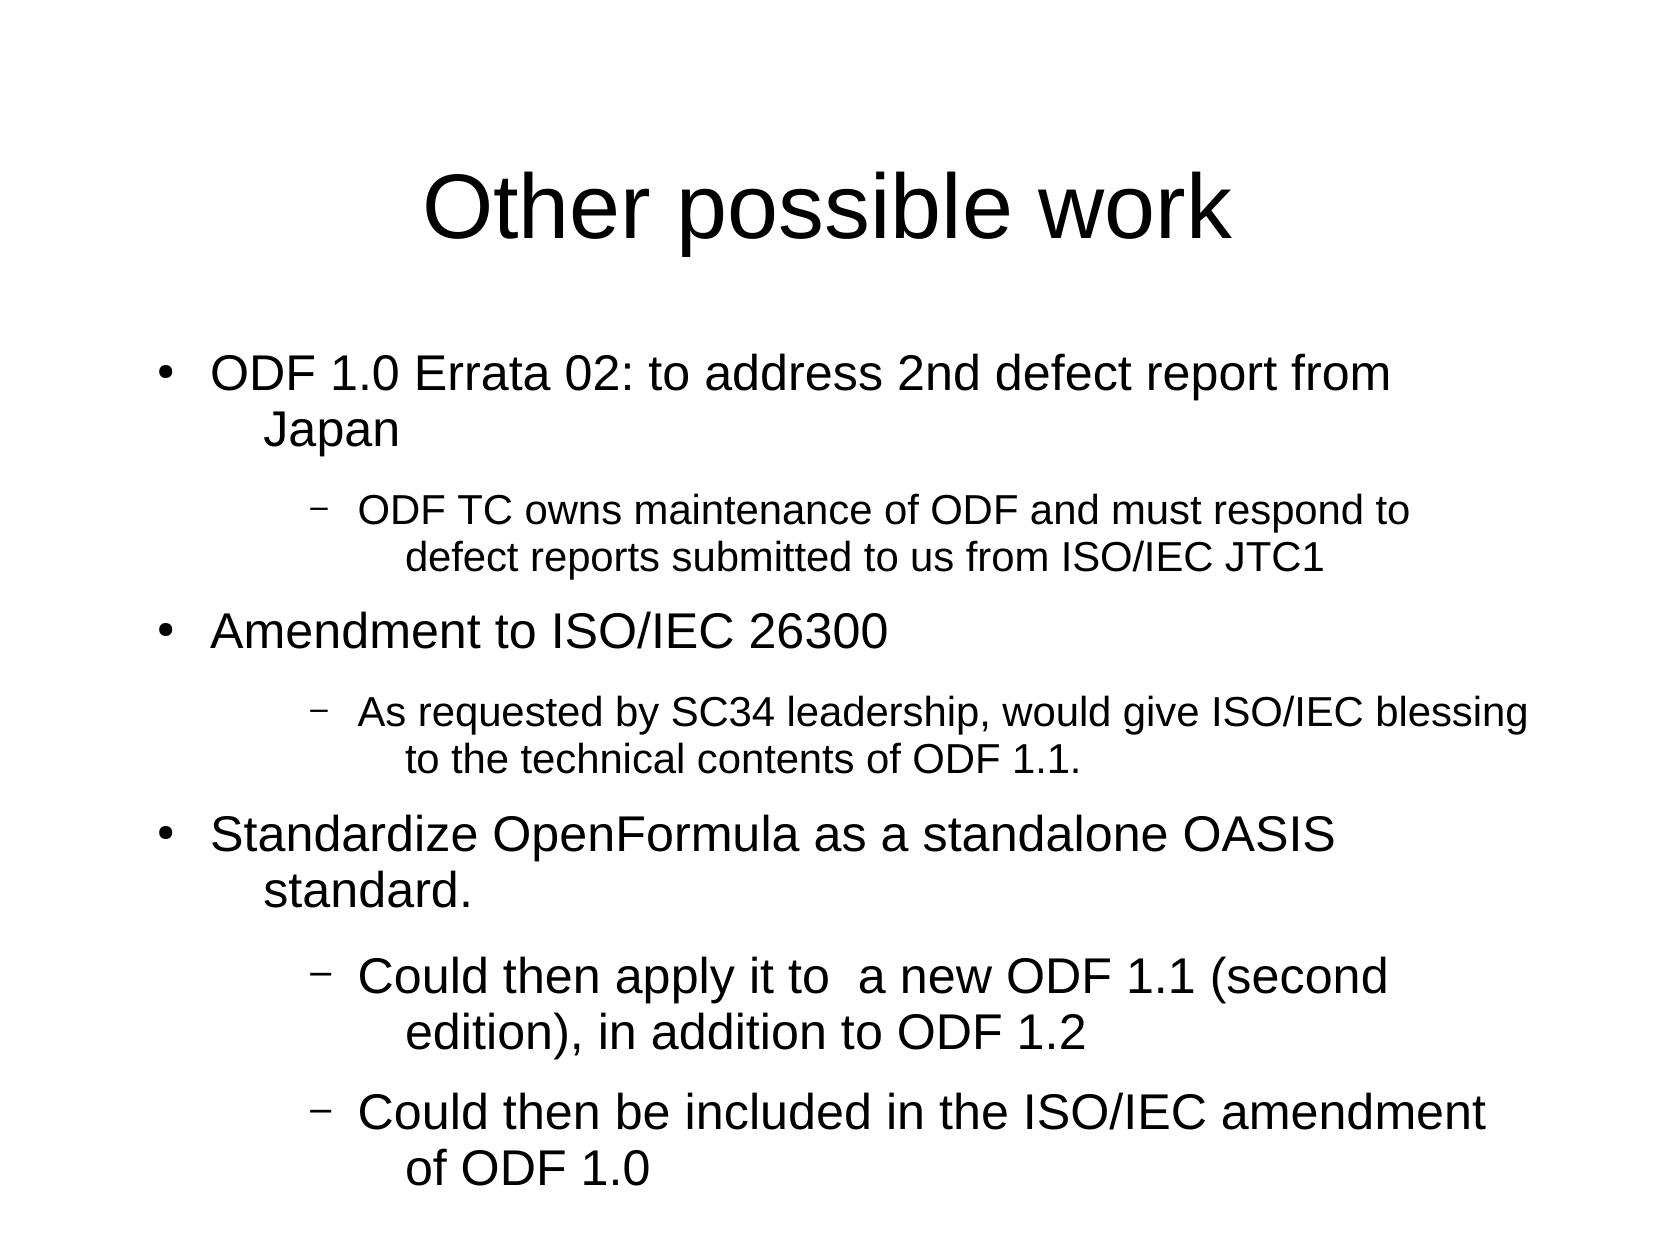

# Other possible work
ODF 1.0 Errata 02: to address 2nd defect report from Japan
ODF TC owns maintenance of ODF and must respond to defect reports submitted to us from ISO/IEC JTC1
Amendment to ISO/IEC 26300
As requested by SC34 leadership, would give ISO/IEC blessing to the technical contents of ODF 1.1.
Standardize OpenFormula as a standalone OASIS standard.
Could then apply it to a new ODF 1.1 (second edition), in addition to ODF 1.2
Could then be included in the ISO/IEC amendment of ODF 1.0